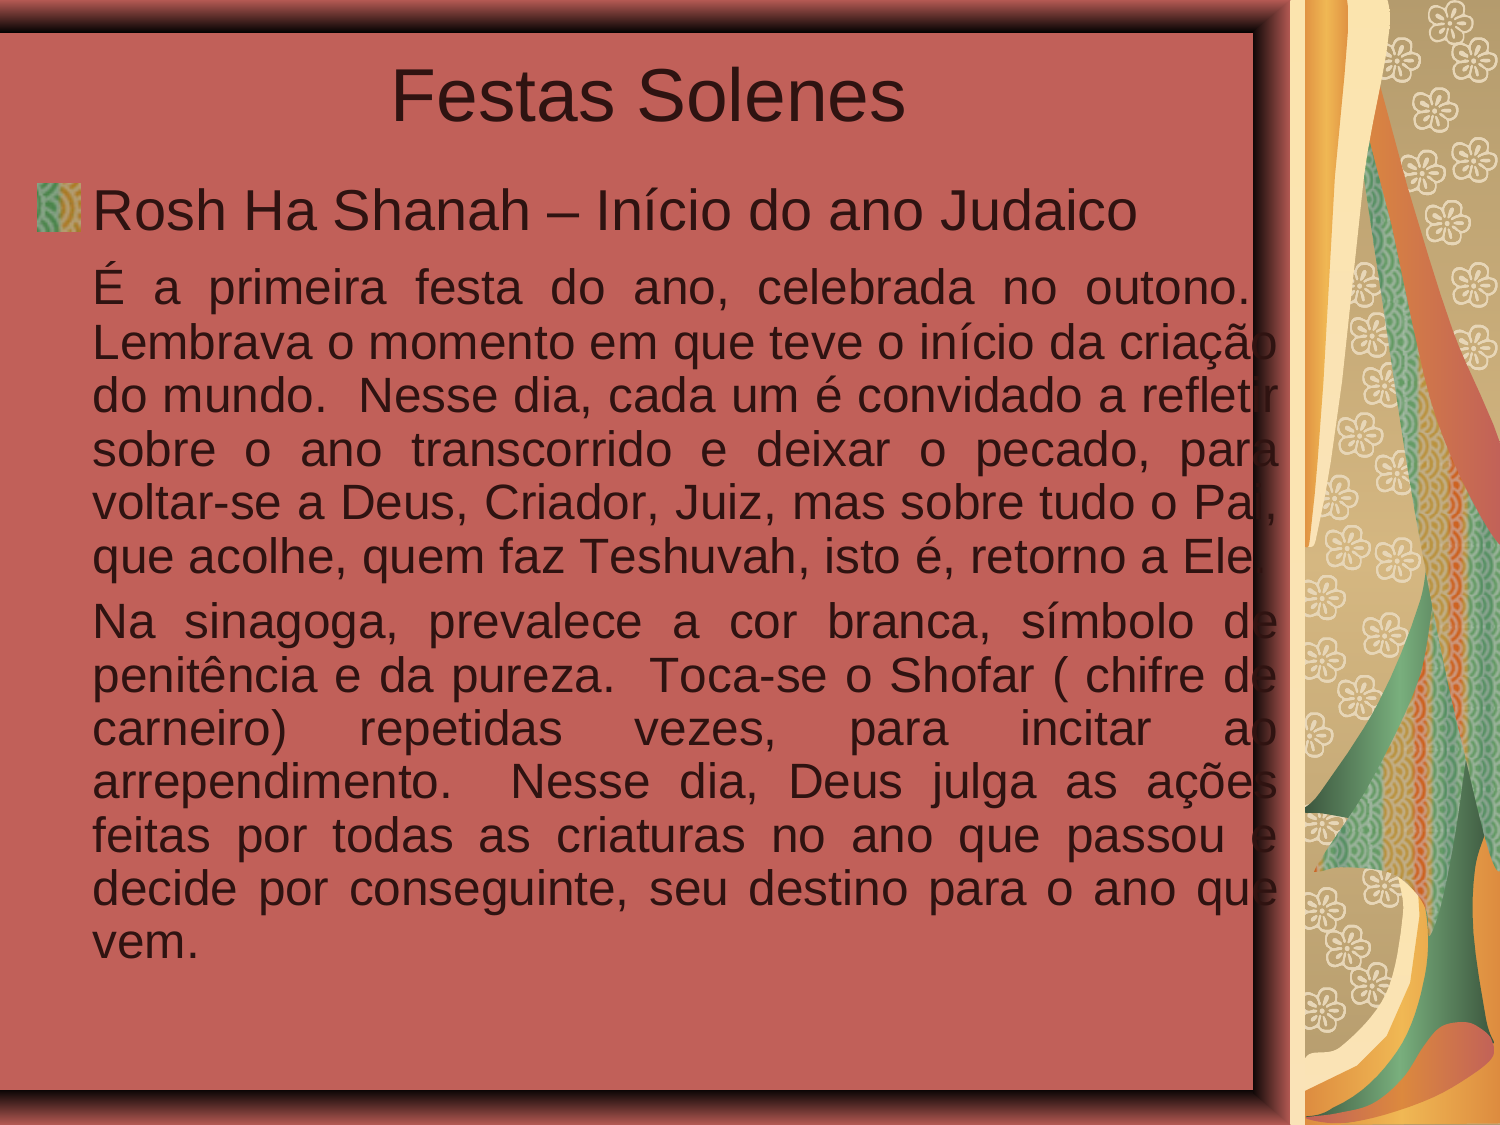

# Festas Solenes
Rosh Ha Shanah – Início do ano Judaico
	É a primeira festa do ano, celebrada no outono. Lembrava o momento em que teve o início da criação do mundo. Nesse dia, cada um é convidado a refletir sobre o ano transcorrido e deixar o pecado, para voltar-se a Deus, Criador, Juiz, mas sobre tudo o Pai, que acolhe, quem faz Teshuvah, isto é, retorno a Ele.
	Na sinagoga, prevalece a cor branca, símbolo de penitência e da pureza. Toca-se o Shofar ( chifre de carneiro) repetidas vezes, para incitar ao arrependimento. Nesse dia, Deus julga as ações feitas por todas as criaturas no ano que passou e decide por conseguinte, seu destino para o ano que vem.